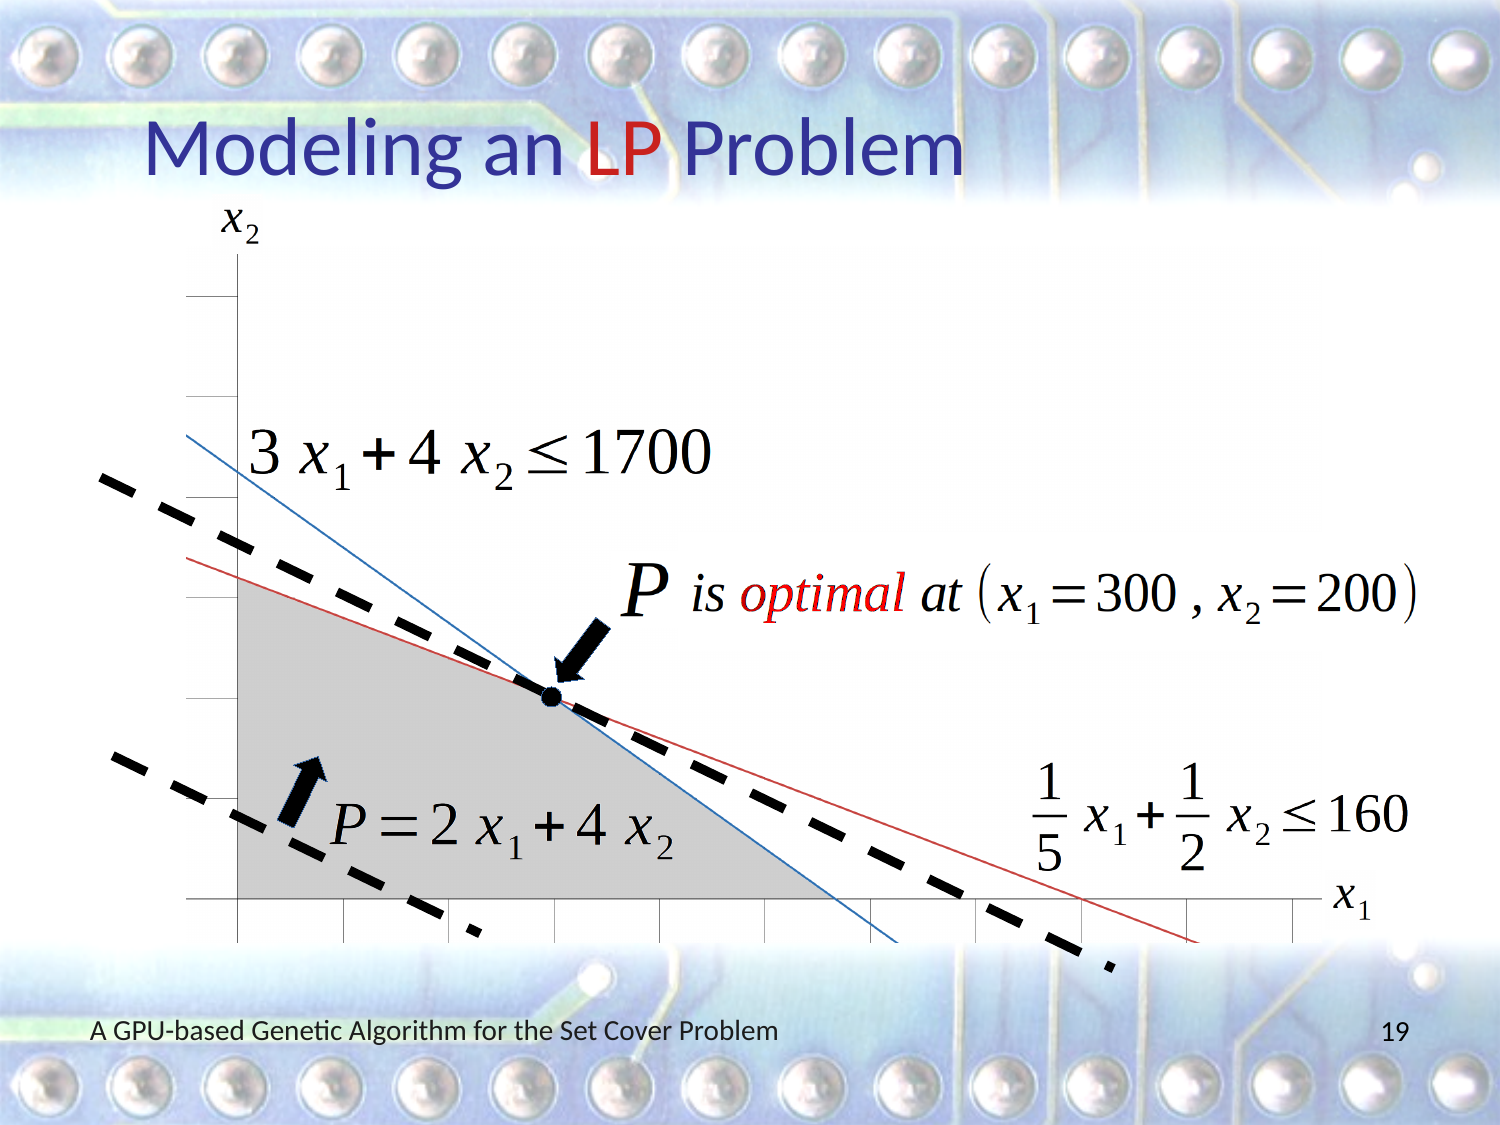

# Modeling an LP Problem
A GPU-based Genetic Algorithm for the Set Cover Problem
19